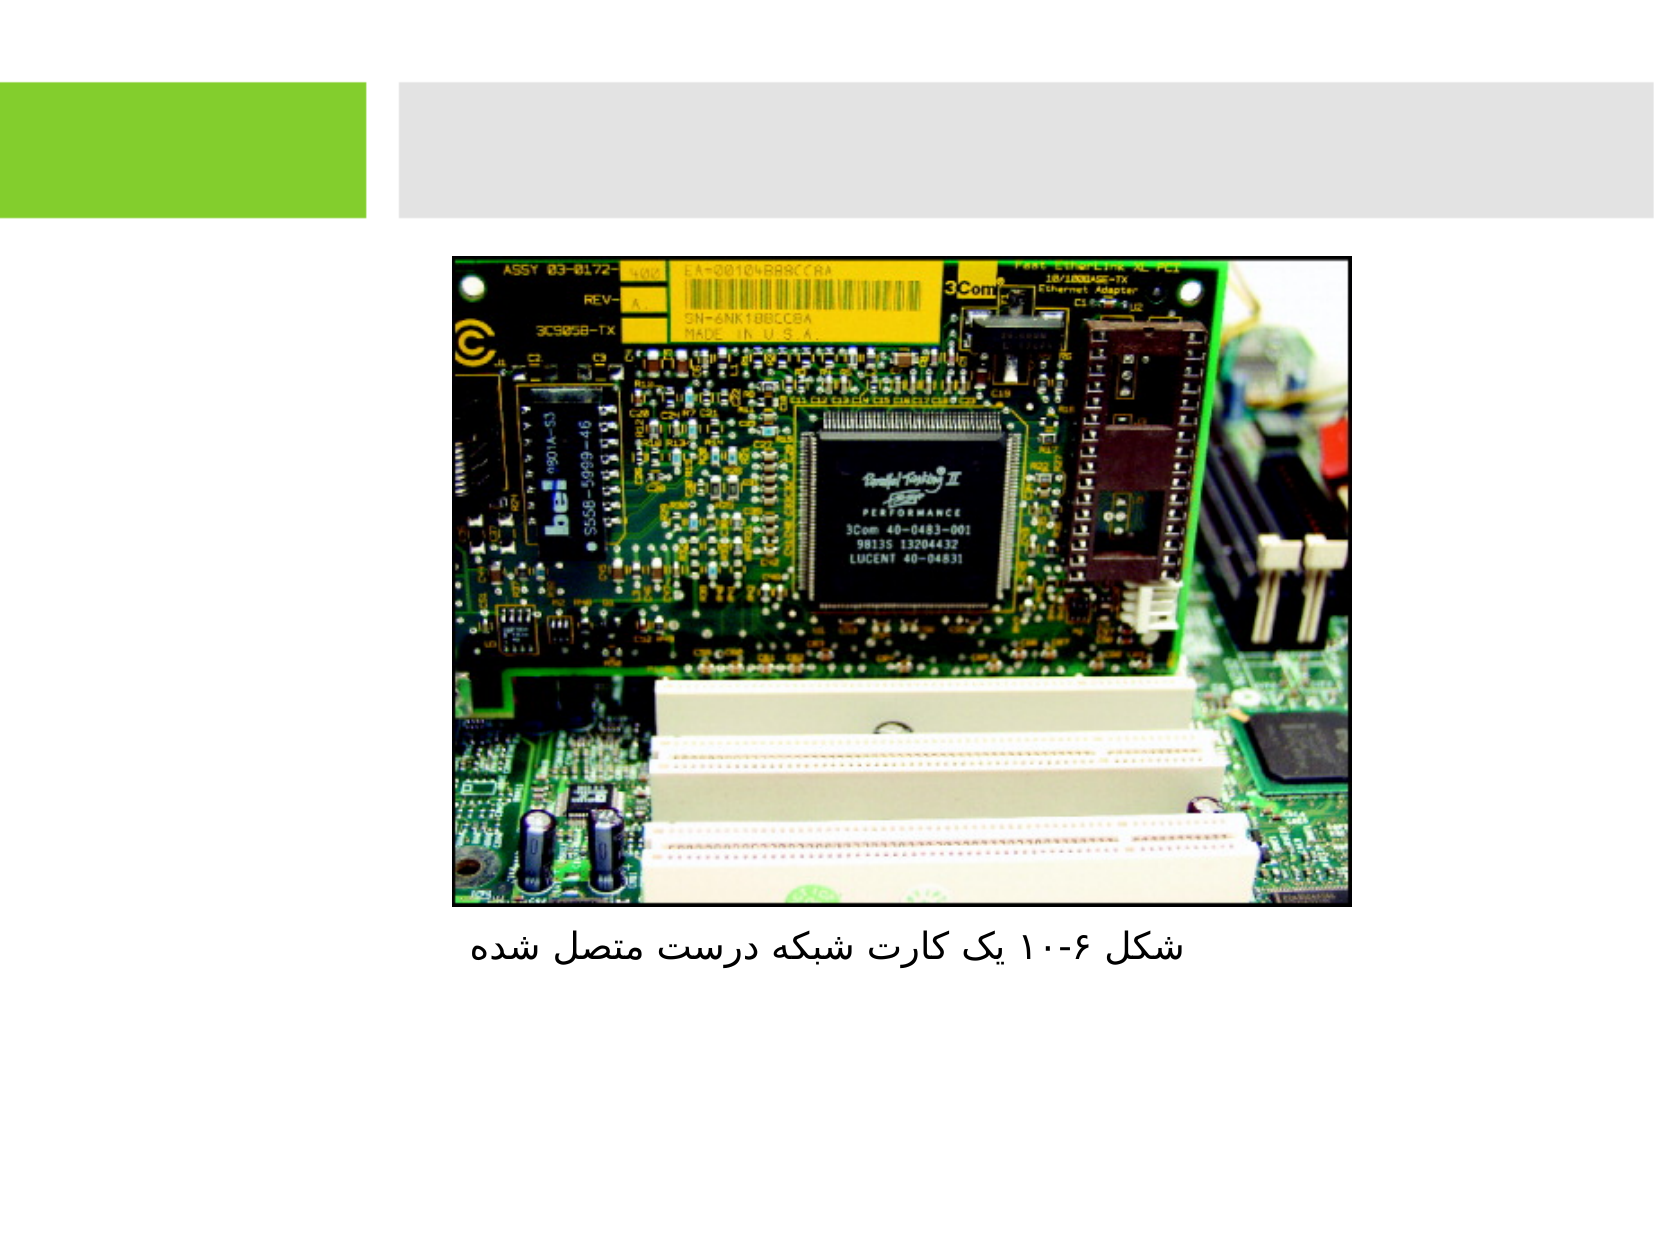

شکل ۶-۱۰ یک کارت شبکه درست متصل شده